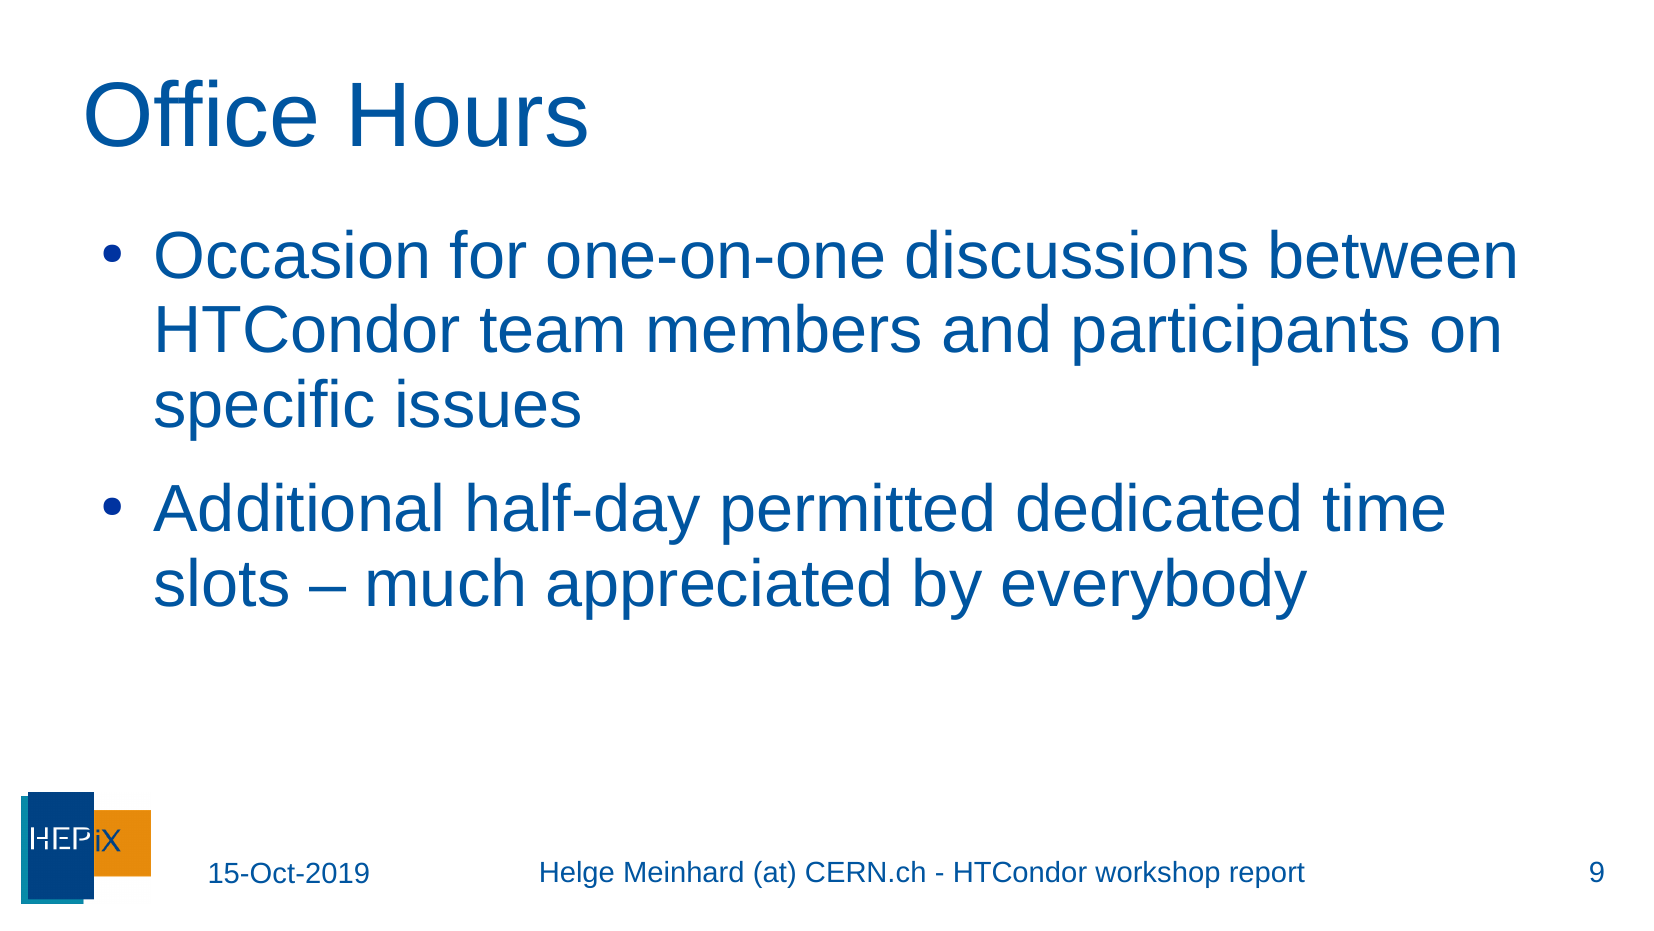

# Office Hours
Occasion for one-on-one discussions between HTCondor team members and participants on specific issues
Additional half-day permitted dedicated time slots – much appreciated by everybody
Helge Meinhard (at) CERN.ch - HTCondor workshop report
9
15-Oct-2019